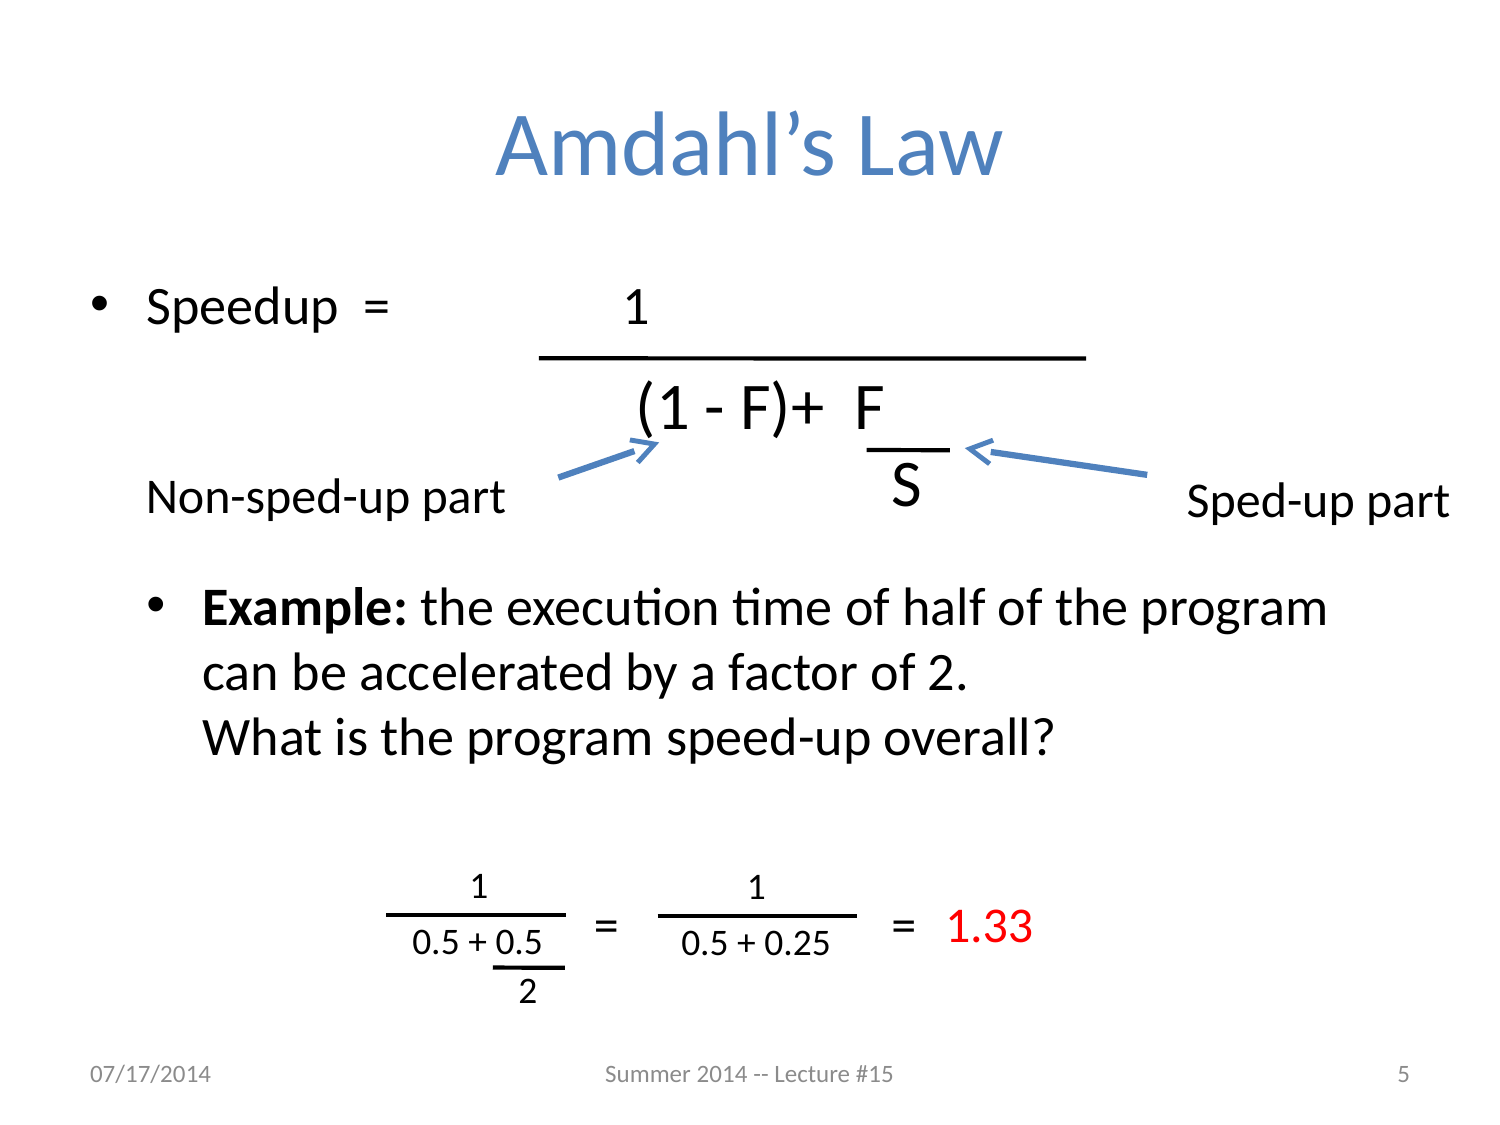

# Amdahl’s Law
Speedup = 1
Example: the execution time of half of the program can be accelerated by a factor of 2.
What is the program speed-up overall?
 (1 - F)+ F
S
Non-sped-up part
Sped-up part
1
0.5 + 0.5
2
1
0.5 + 0.25
=
=
 1.33
07/17/2014
Summer 2014 -- Lecture #15